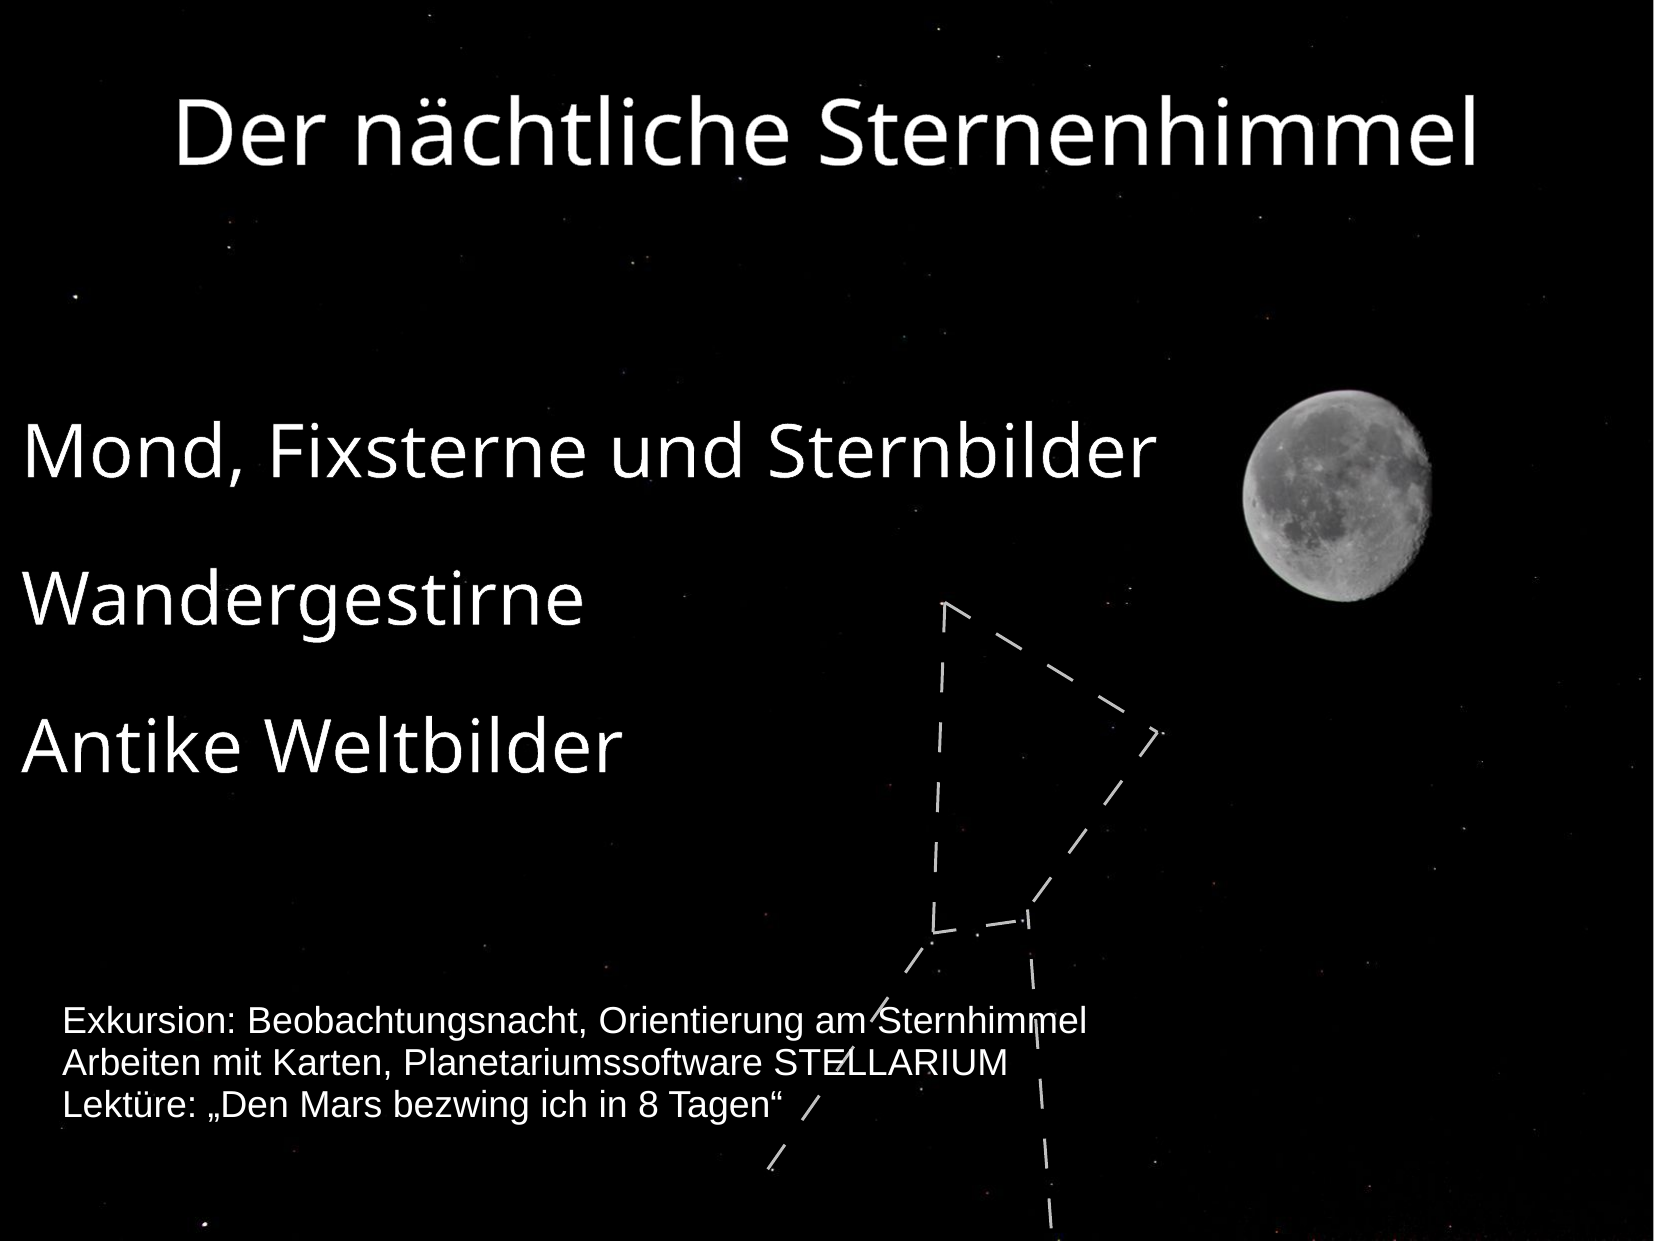

# Der nächtliche Sternenhimmel
Mond, Fixsterne und Sternbilder
Wandergestirne
Antike Weltbilder
Exkursion: Beobachtungsnacht, Orientierung am Sternhimmel
Arbeiten mit Karten, Planetariumssoftware STELLARIUM
Lektüre: „Den Mars bezwing ich in 8 Tagen“